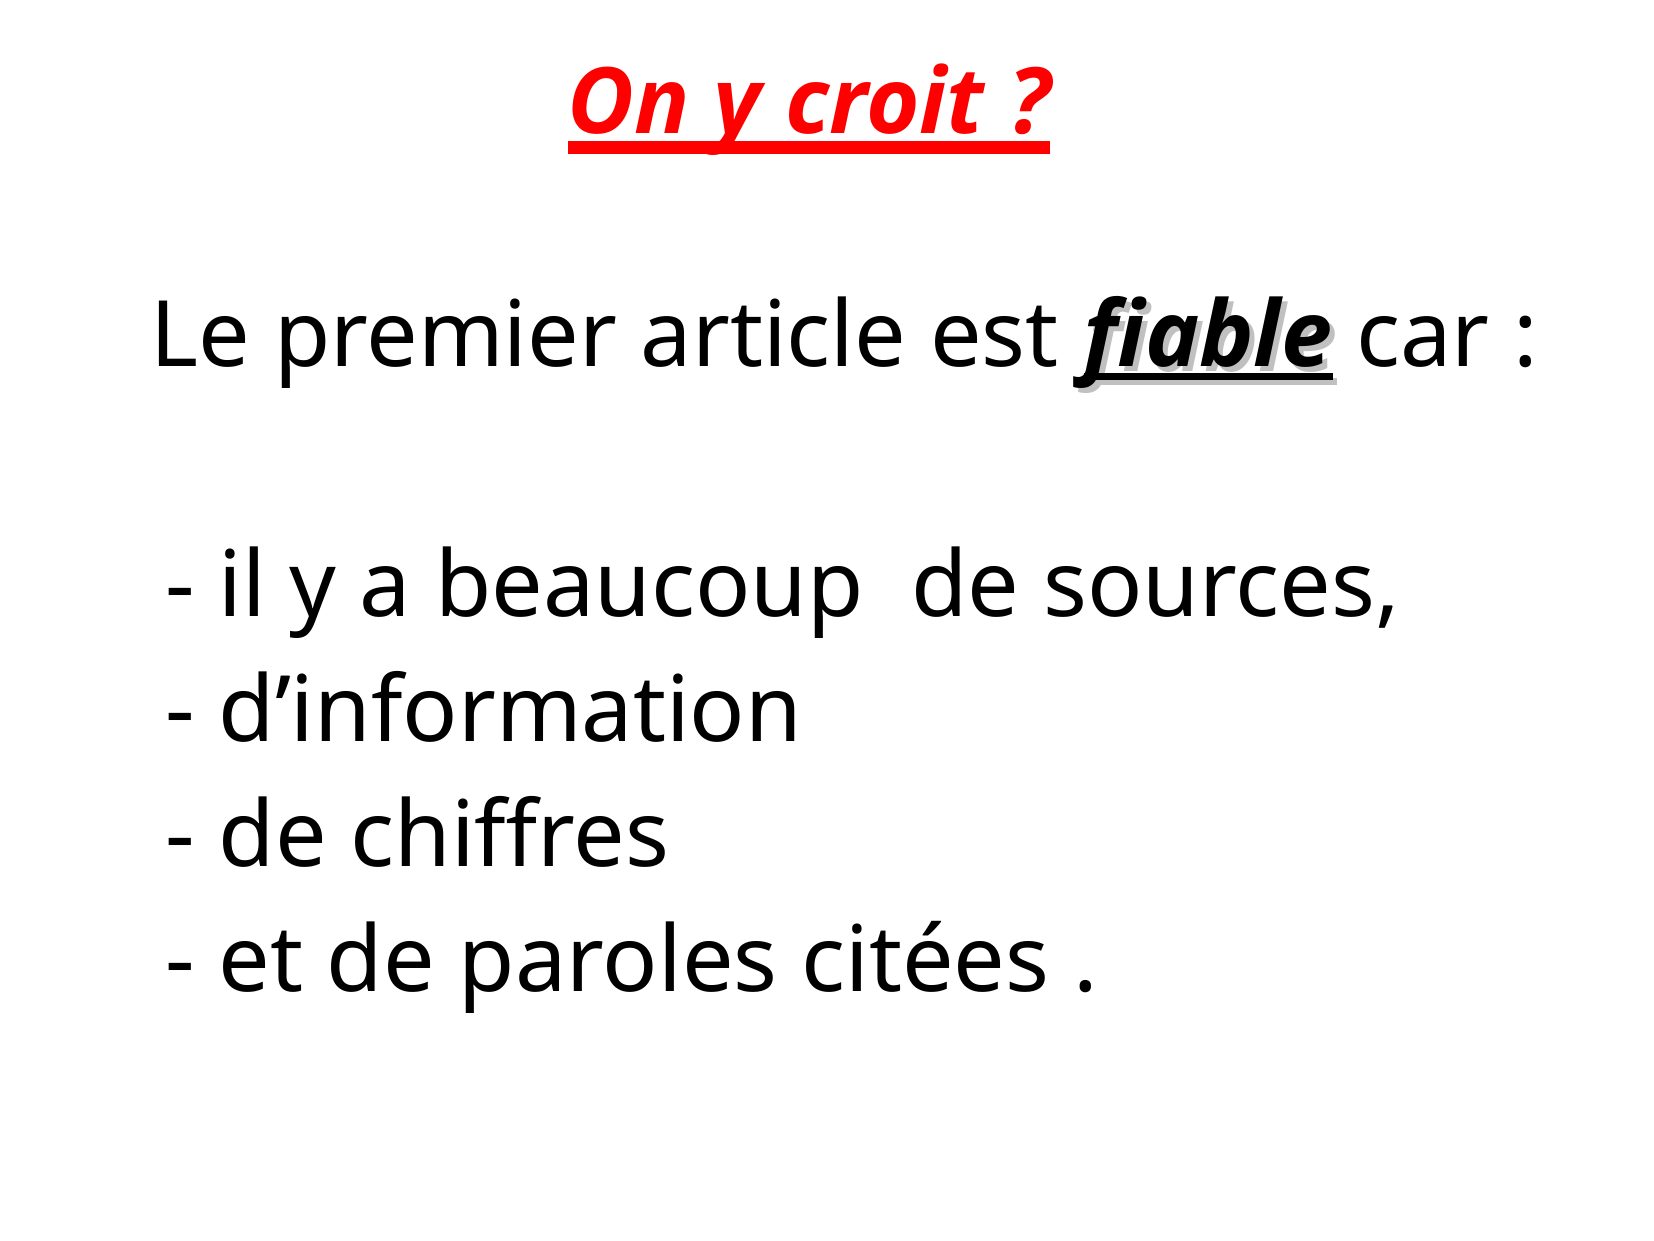

On y croit ?
#
Le premier article est fiable car :
- il y a beaucoup de sources,
- d’information
- de chiffres
- et de paroles citées .